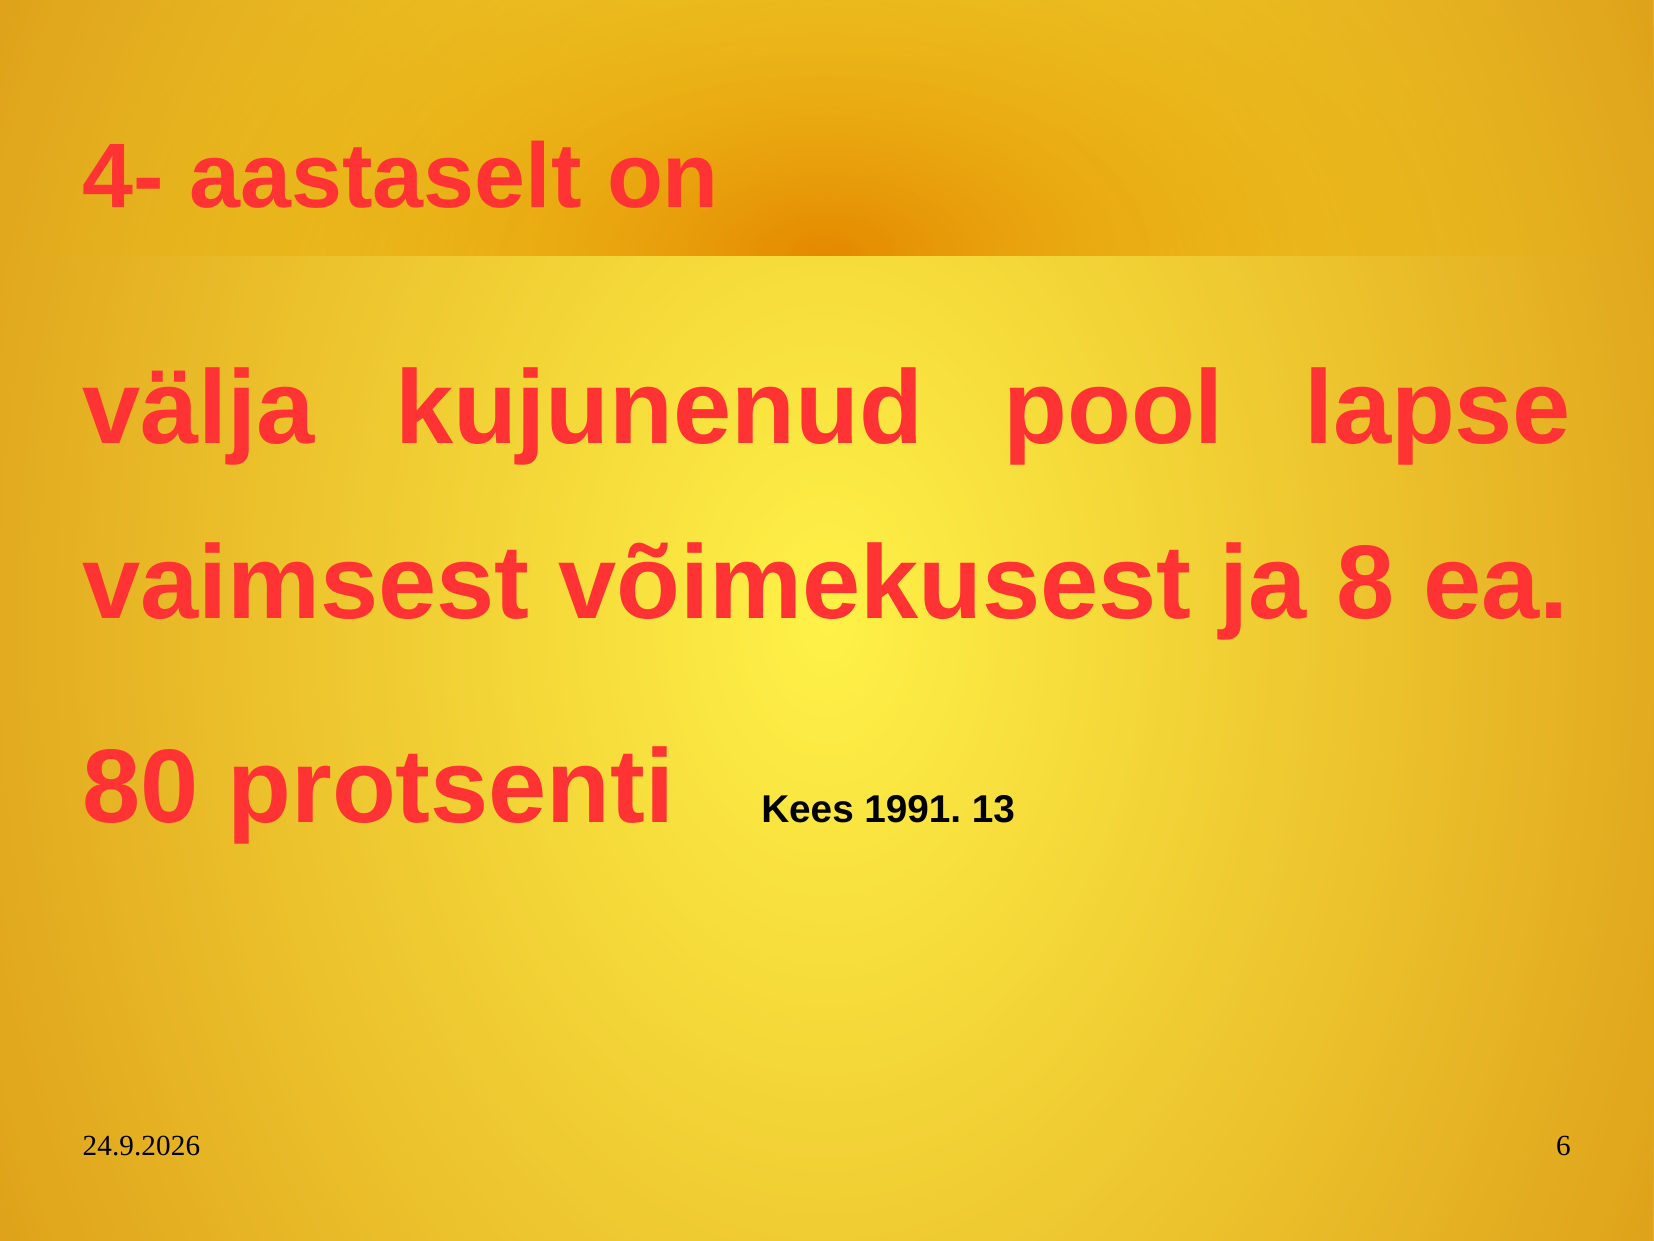

# 4- aastaselt on
välja kujunenud pool lapse vaimsest võimekusest ja 8 ea.
80 protsenti Kees 1991. 13
6